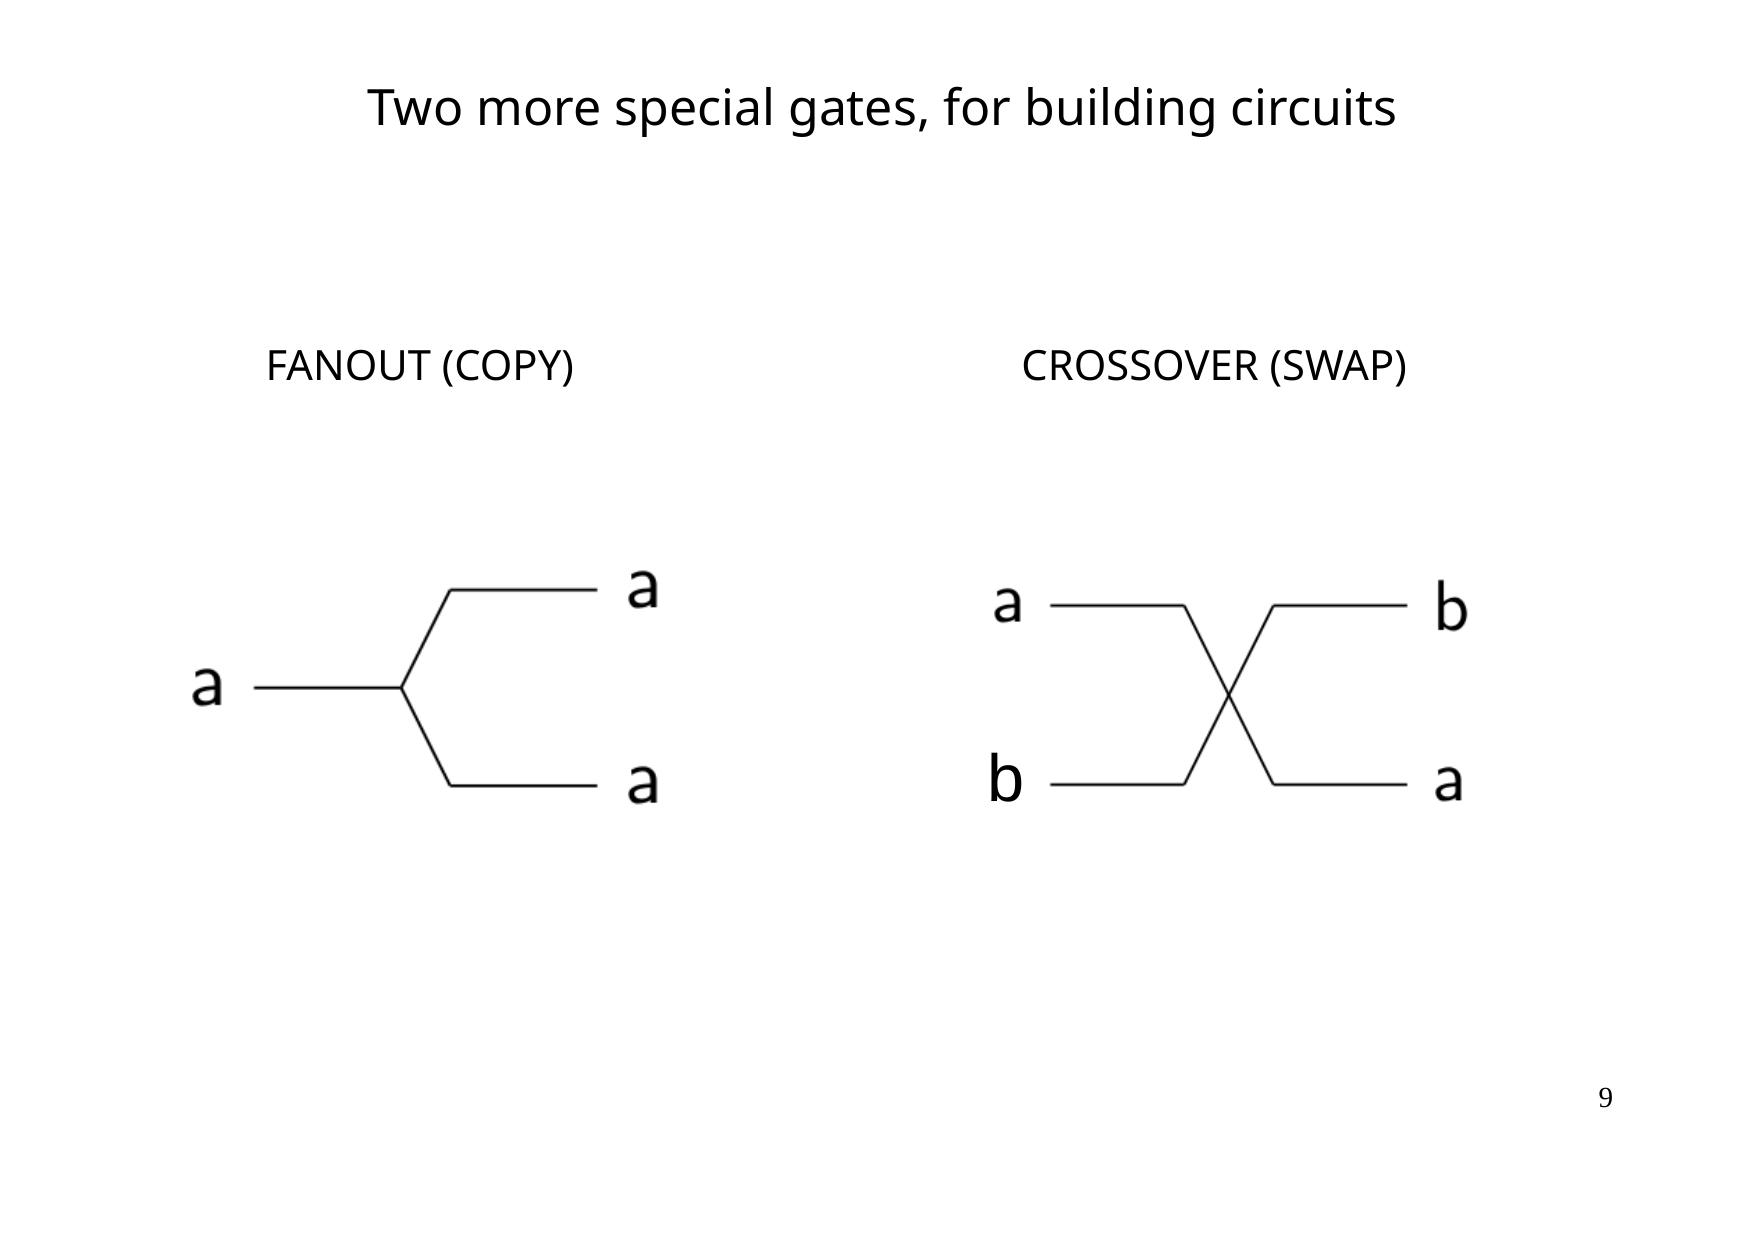

Two more special gates, for building circuits
FANOUT (COPY)
CROSSOVER (SWAP)
b
9